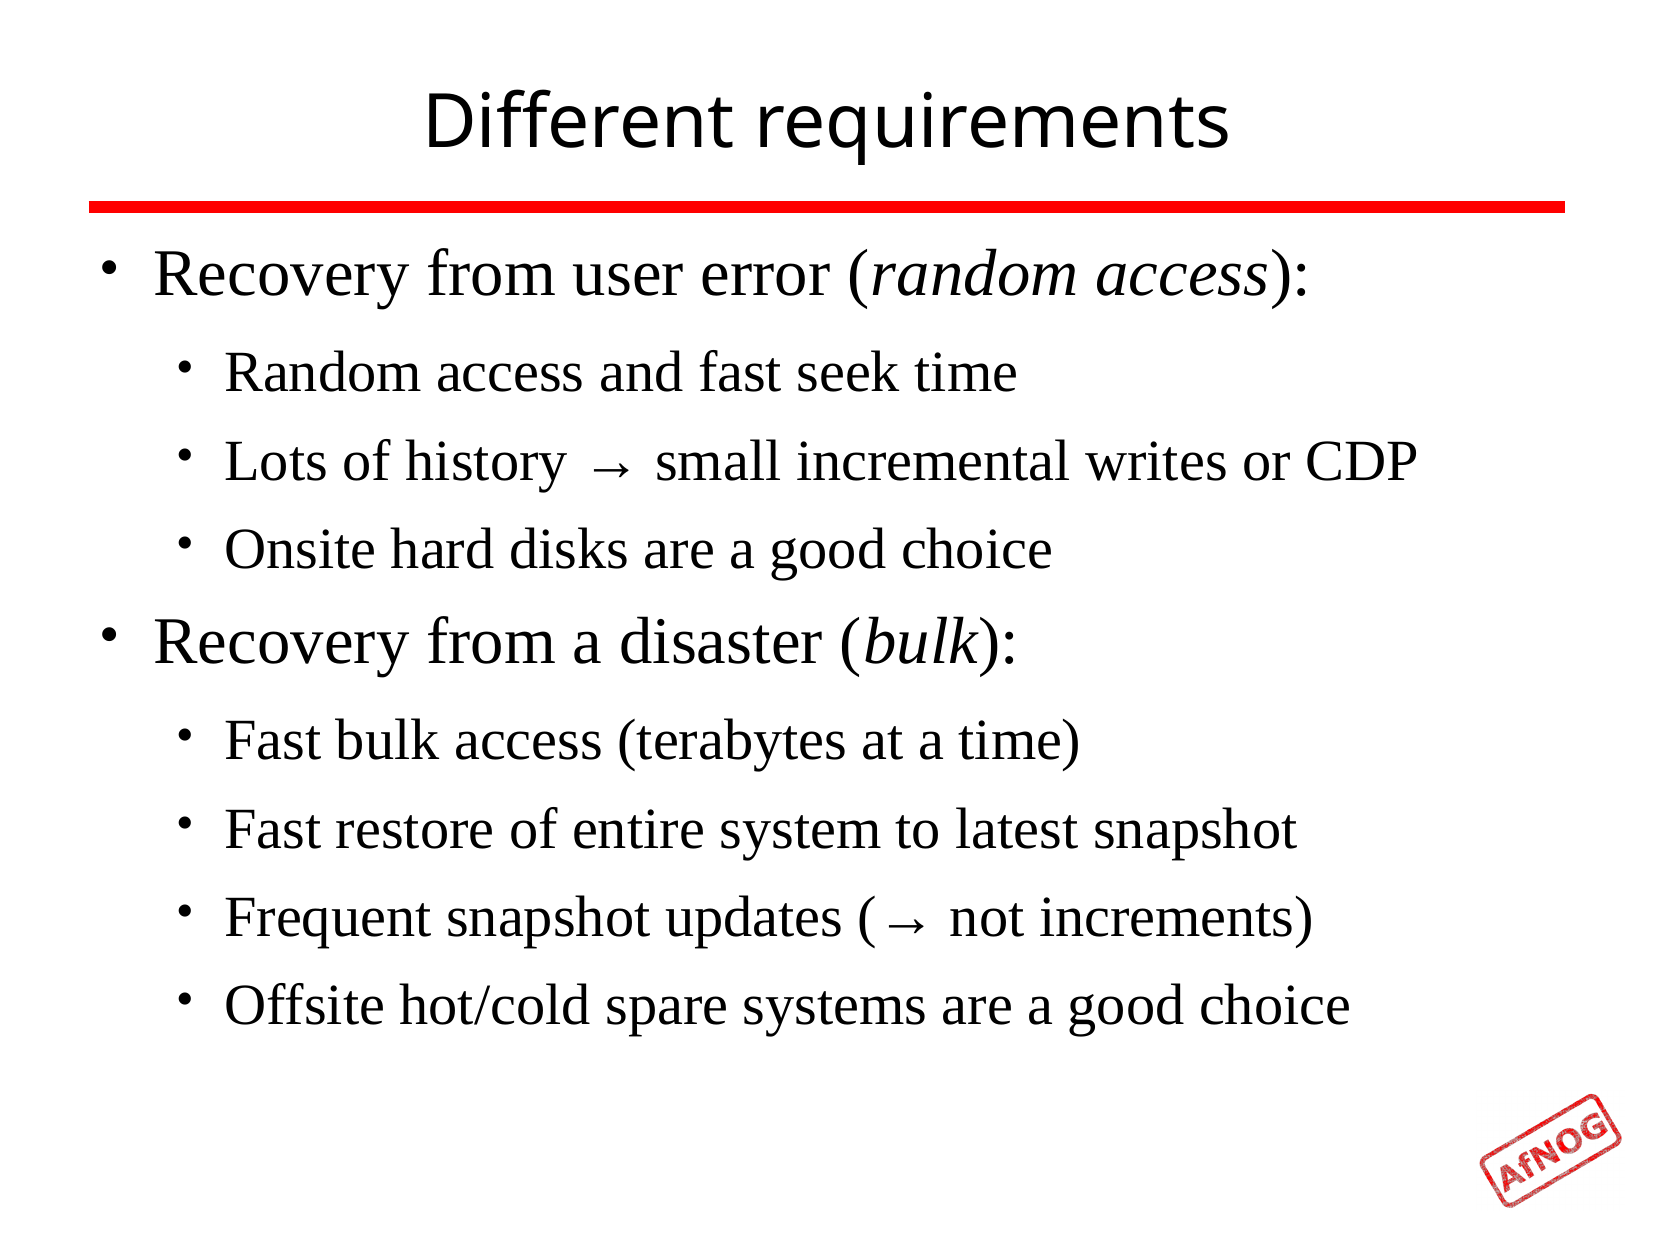

# Different requirements
Recovery from user error (random access):
Random access and fast seek time
Lots of history → small incremental writes or CDP
Onsite hard disks are a good choice
Recovery from a disaster (bulk):
Fast bulk access (terabytes at a time)
Fast restore of entire system to latest snapshot
Frequent snapshot updates (→ not increments)
Offsite hot/cold spare systems are a good choice